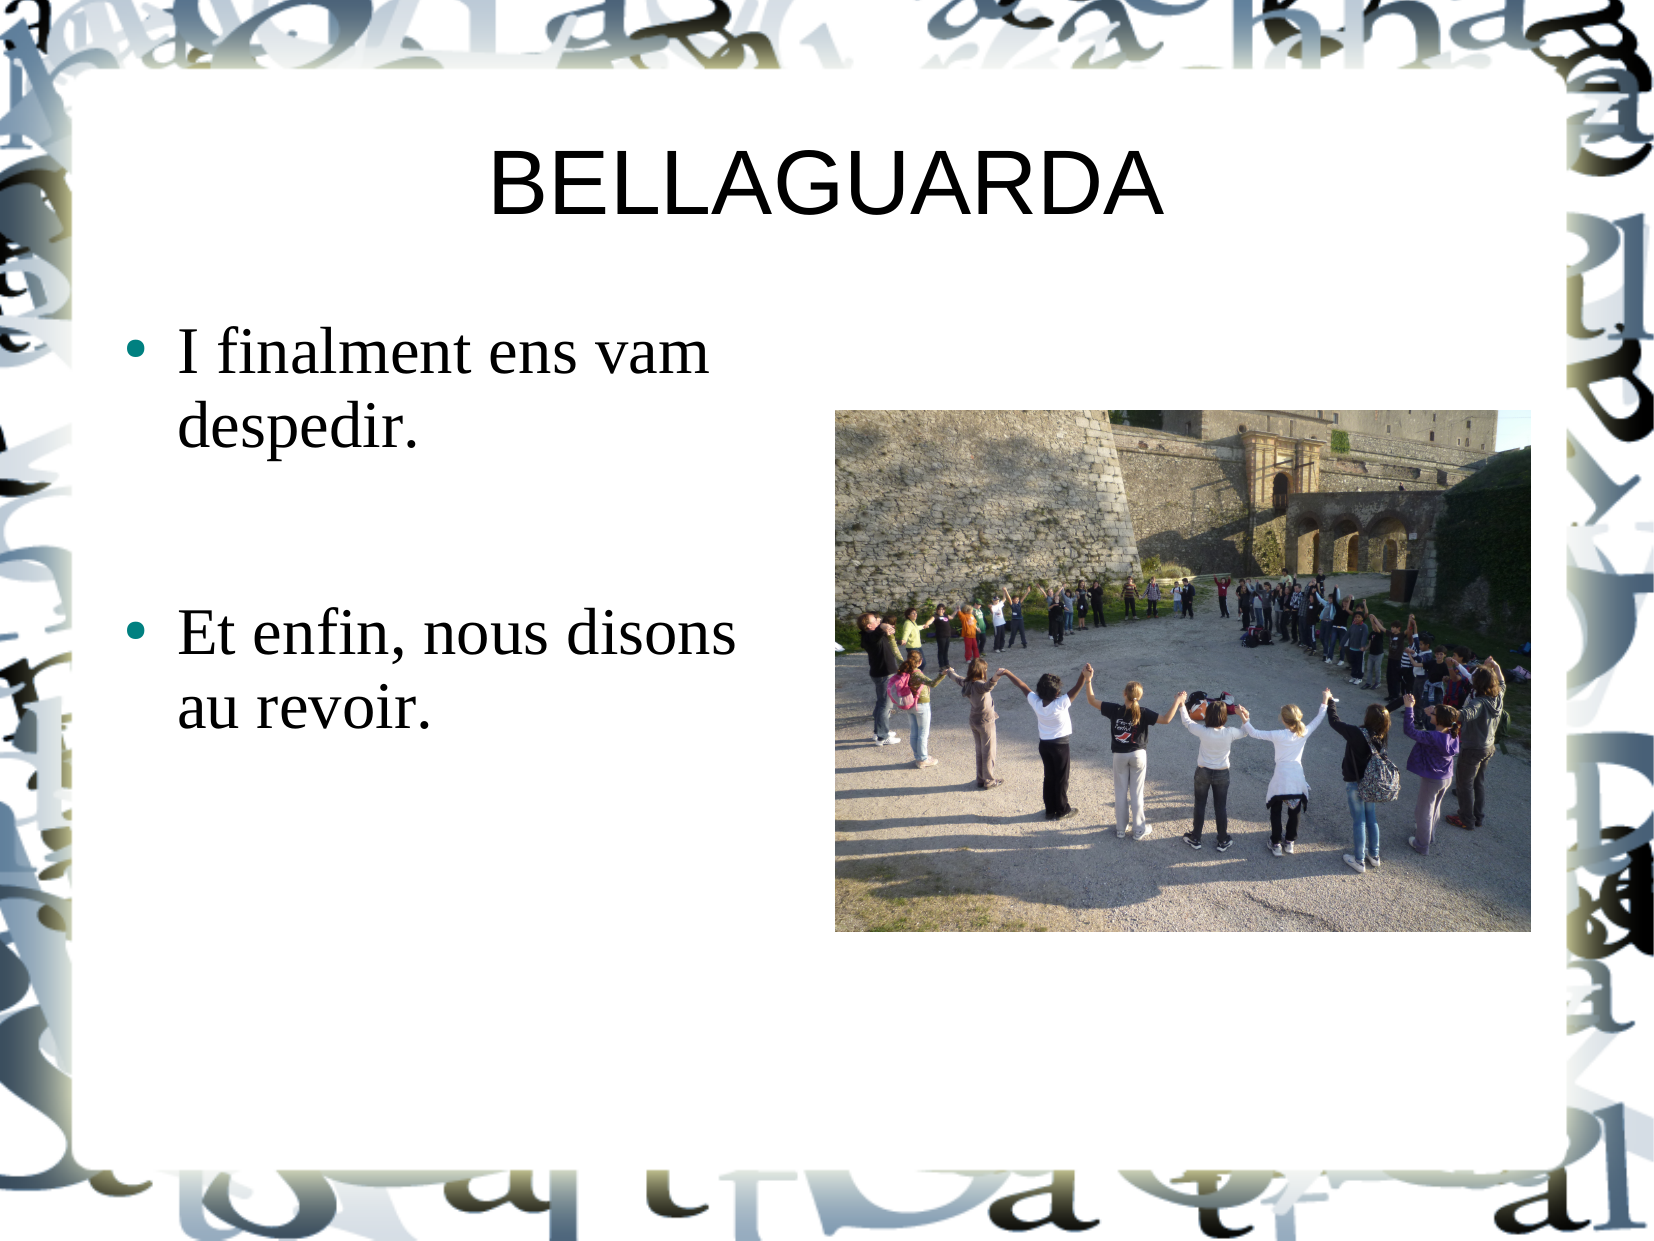

# BELLAGUARDA
I finalment ens vam despedir.
Et enfin, nous disons au revoir.